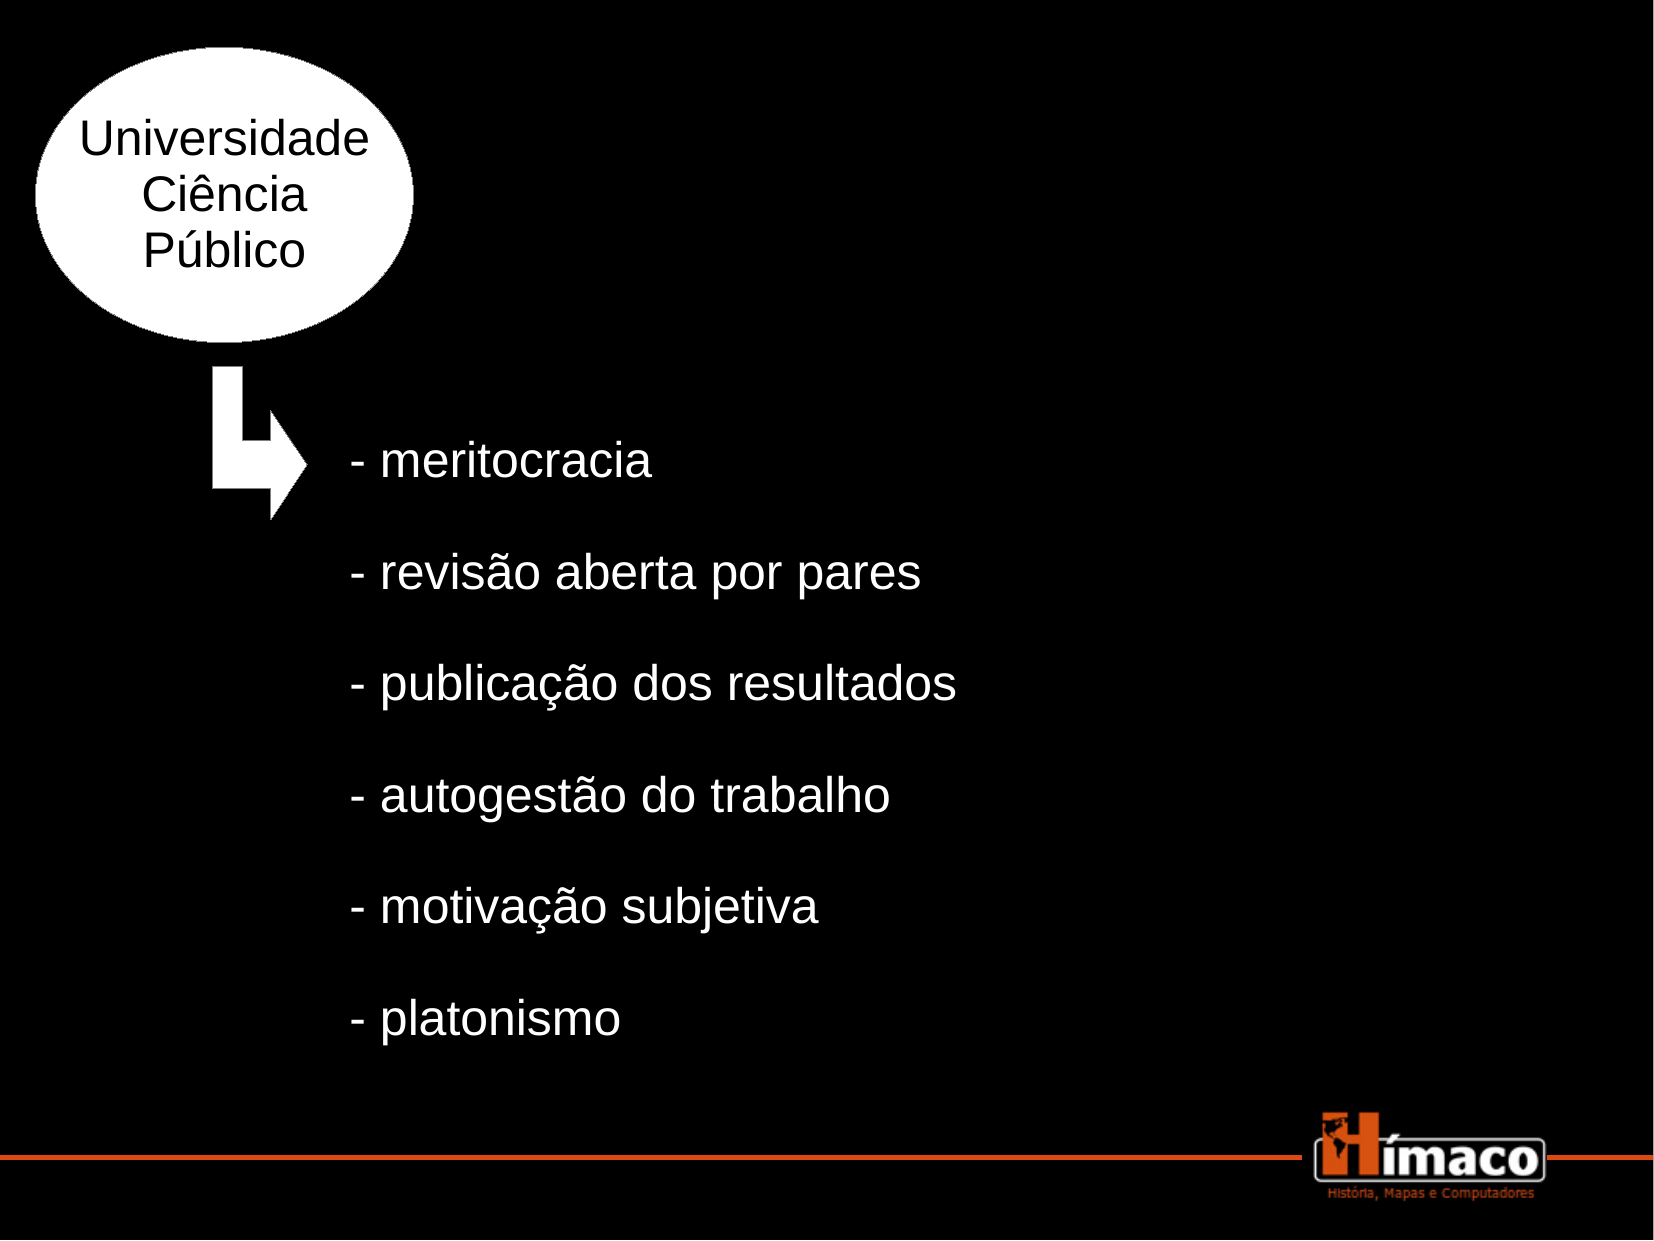

Universidade
Ciência
Público
- meritocracia
- revisão aberta por pares
- publicação dos resultados
- autogestão do trabalho
- motivação subjetiva
- platonismo